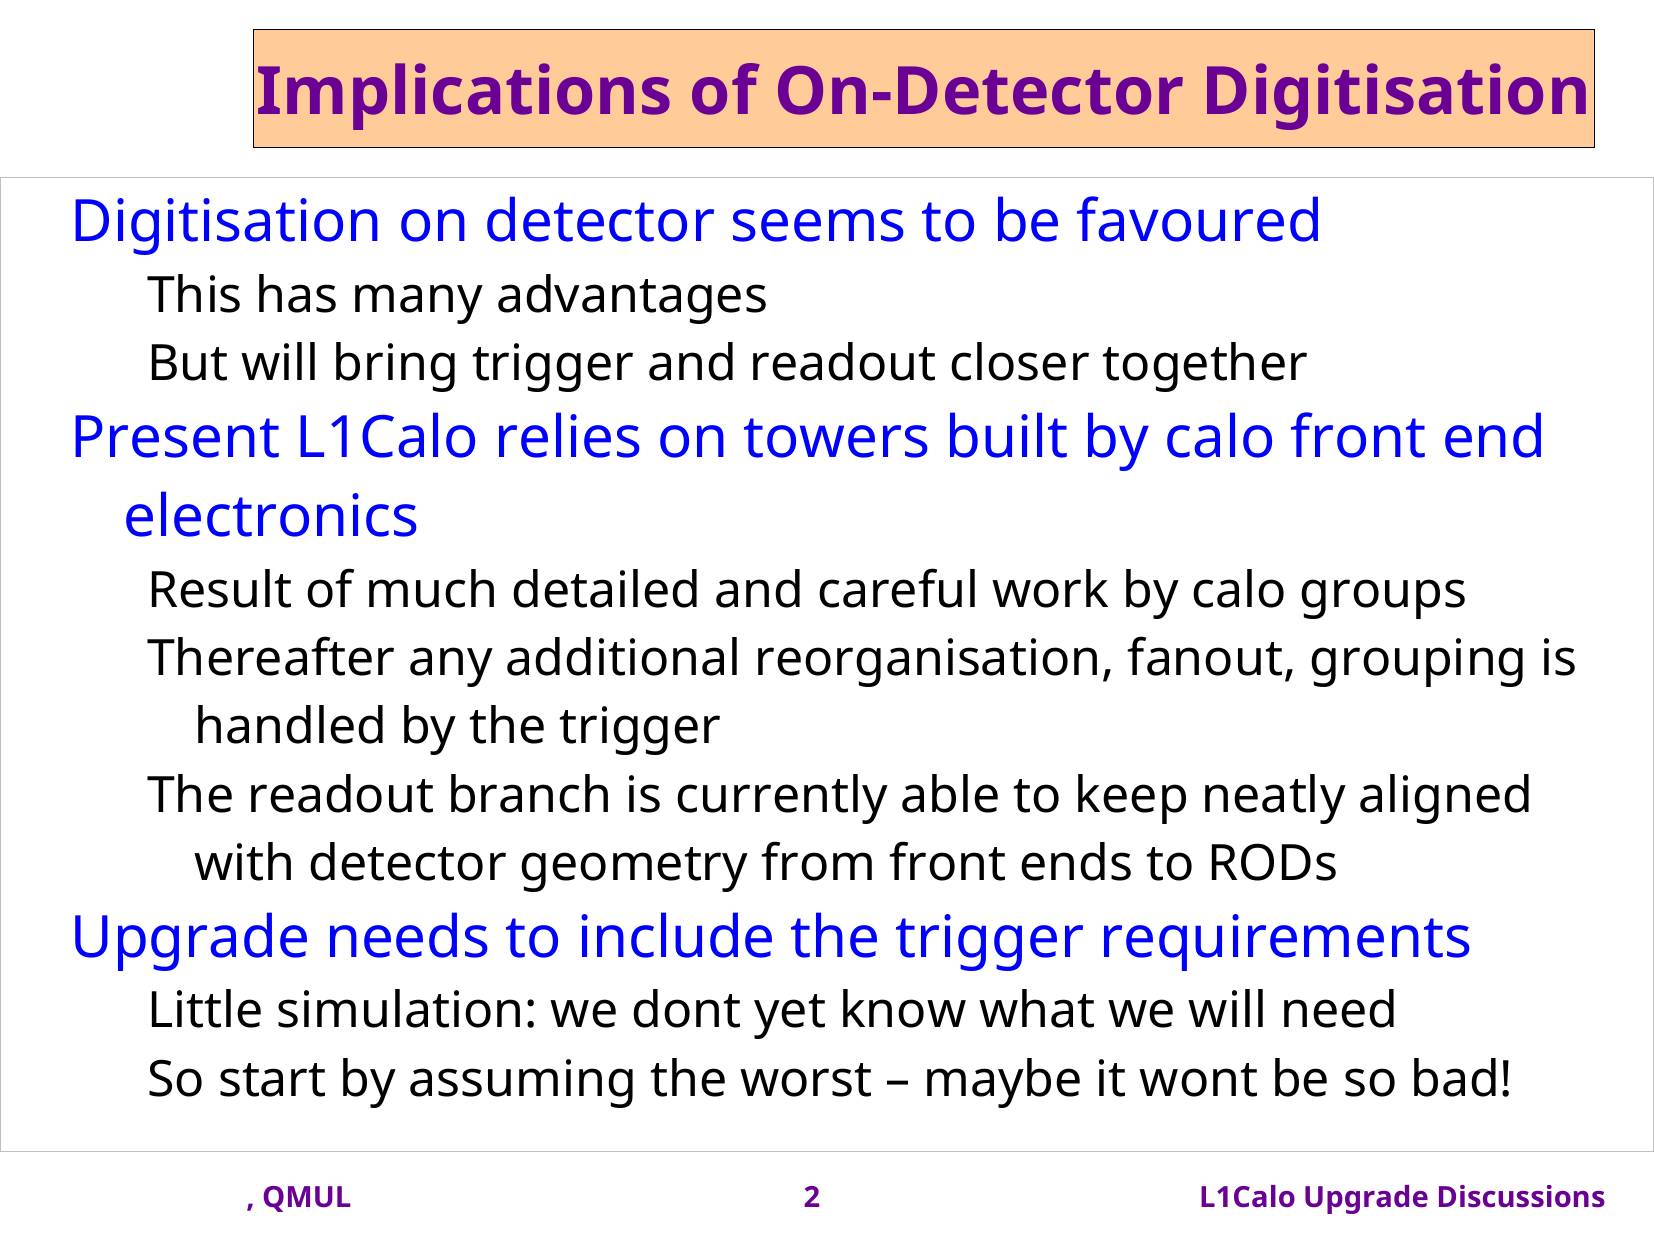

# Implications of On-Detector Digitisation
Digitisation on detector seems to be favoured
This has many advantages
But will bring trigger and readout closer together
Present L1Calo relies on towers built by calo front end electronics
Result of much detailed and careful work by calo groups
Thereafter any additional reorganisation, fanout, grouping is handled by the trigger
The readout branch is currently able to keep neatly aligned with detector geometry from front ends to RODs
Upgrade needs to include the trigger requirements
Little simulation: we dont yet know what we will need
So start by assuming the worst – maybe it wont be so bad!